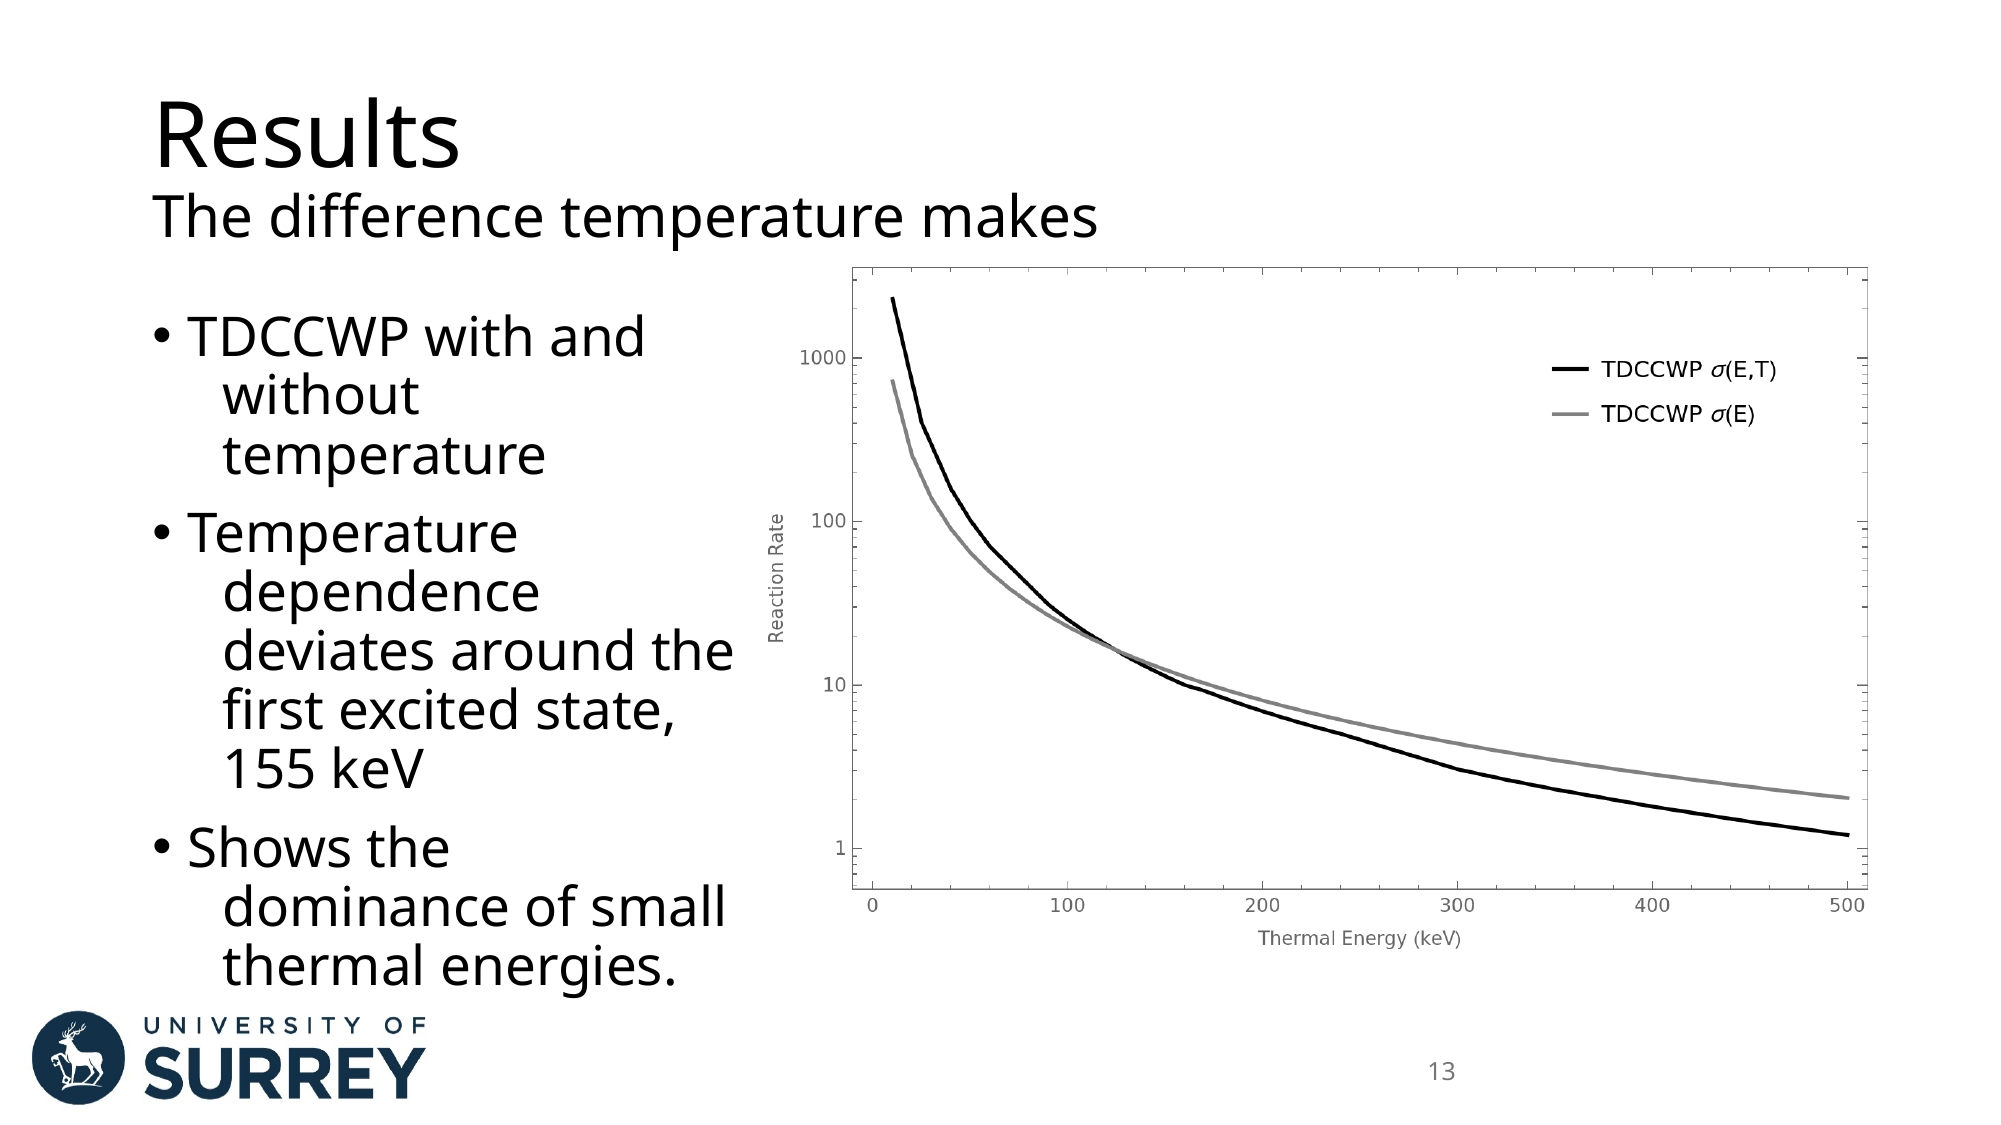

# Results The difference temperature makes
TDCCWP with and without temperature
Temperature dependence deviates around the first excited state, 155 keV
Shows the dominance of small thermal energies.